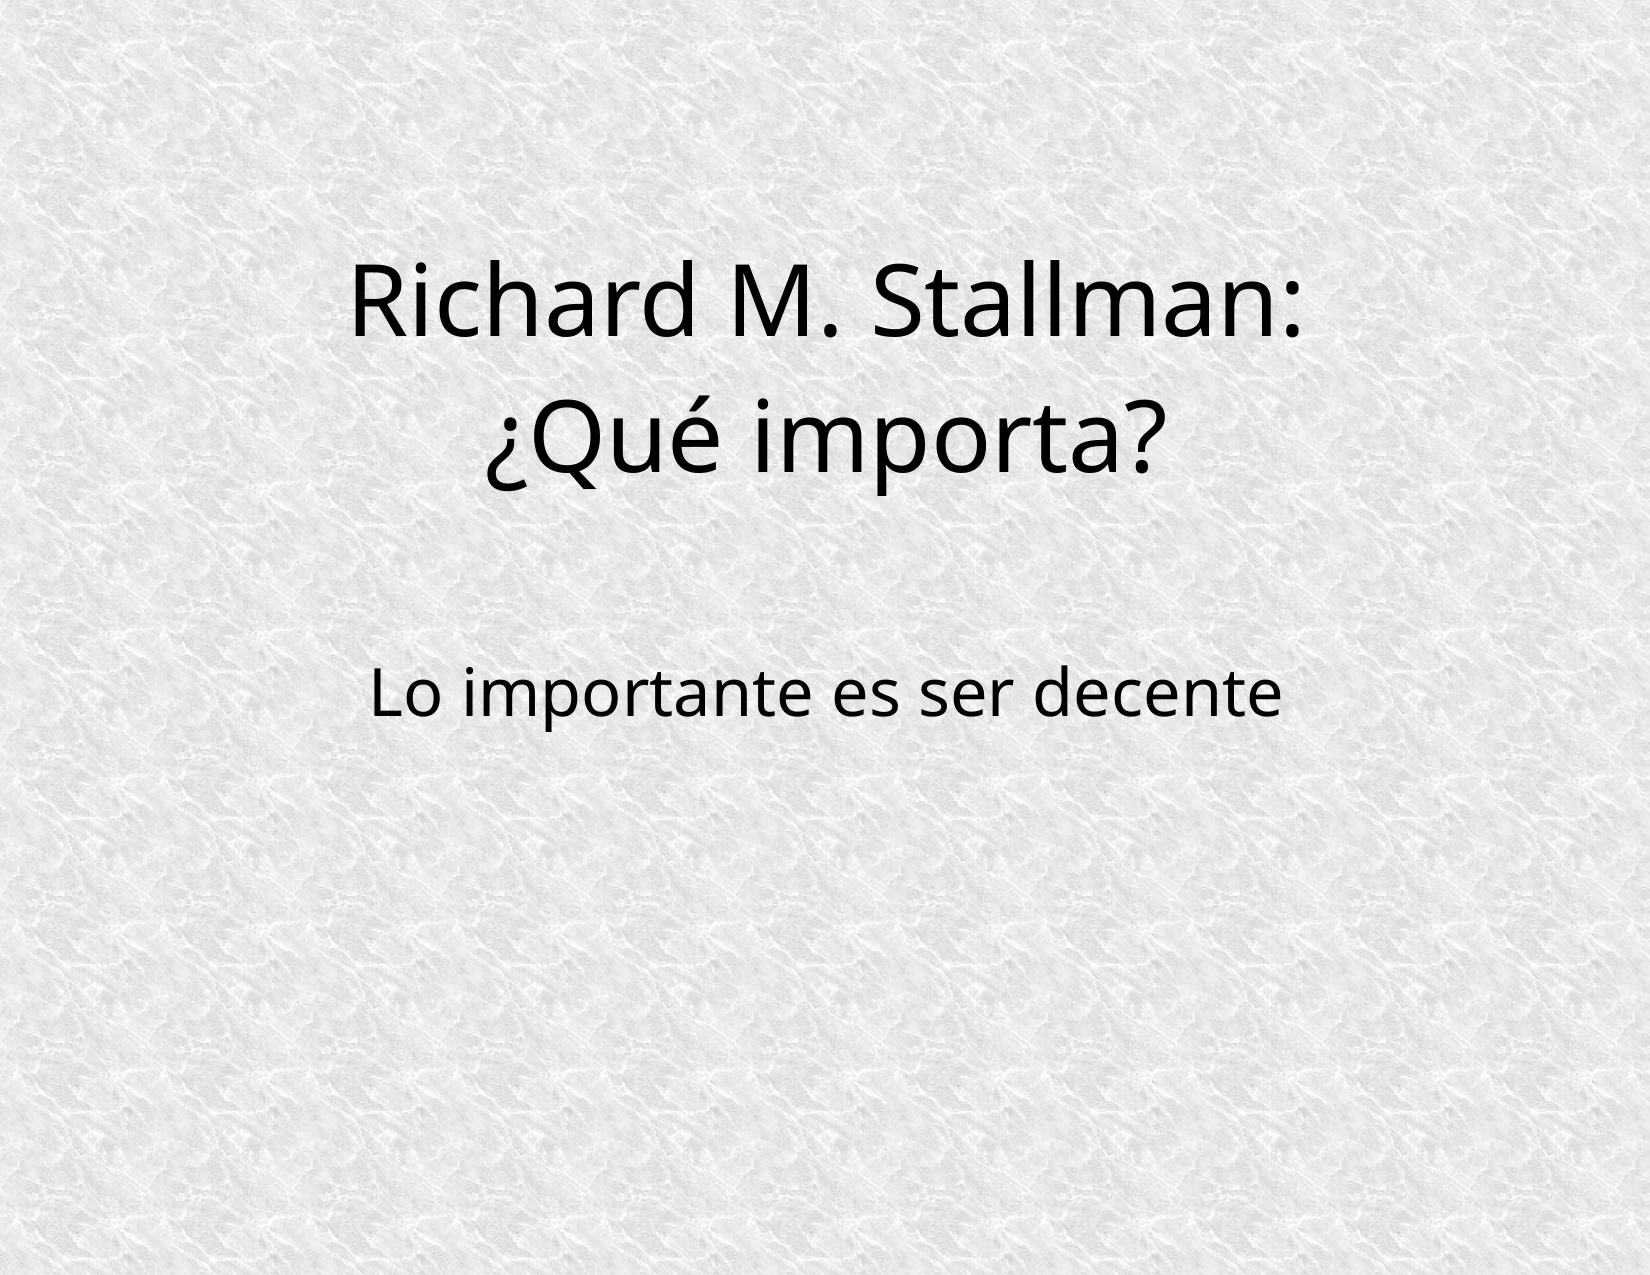

Richard M. Stallman:
¿Qué importa?
Lo importante es ser decente